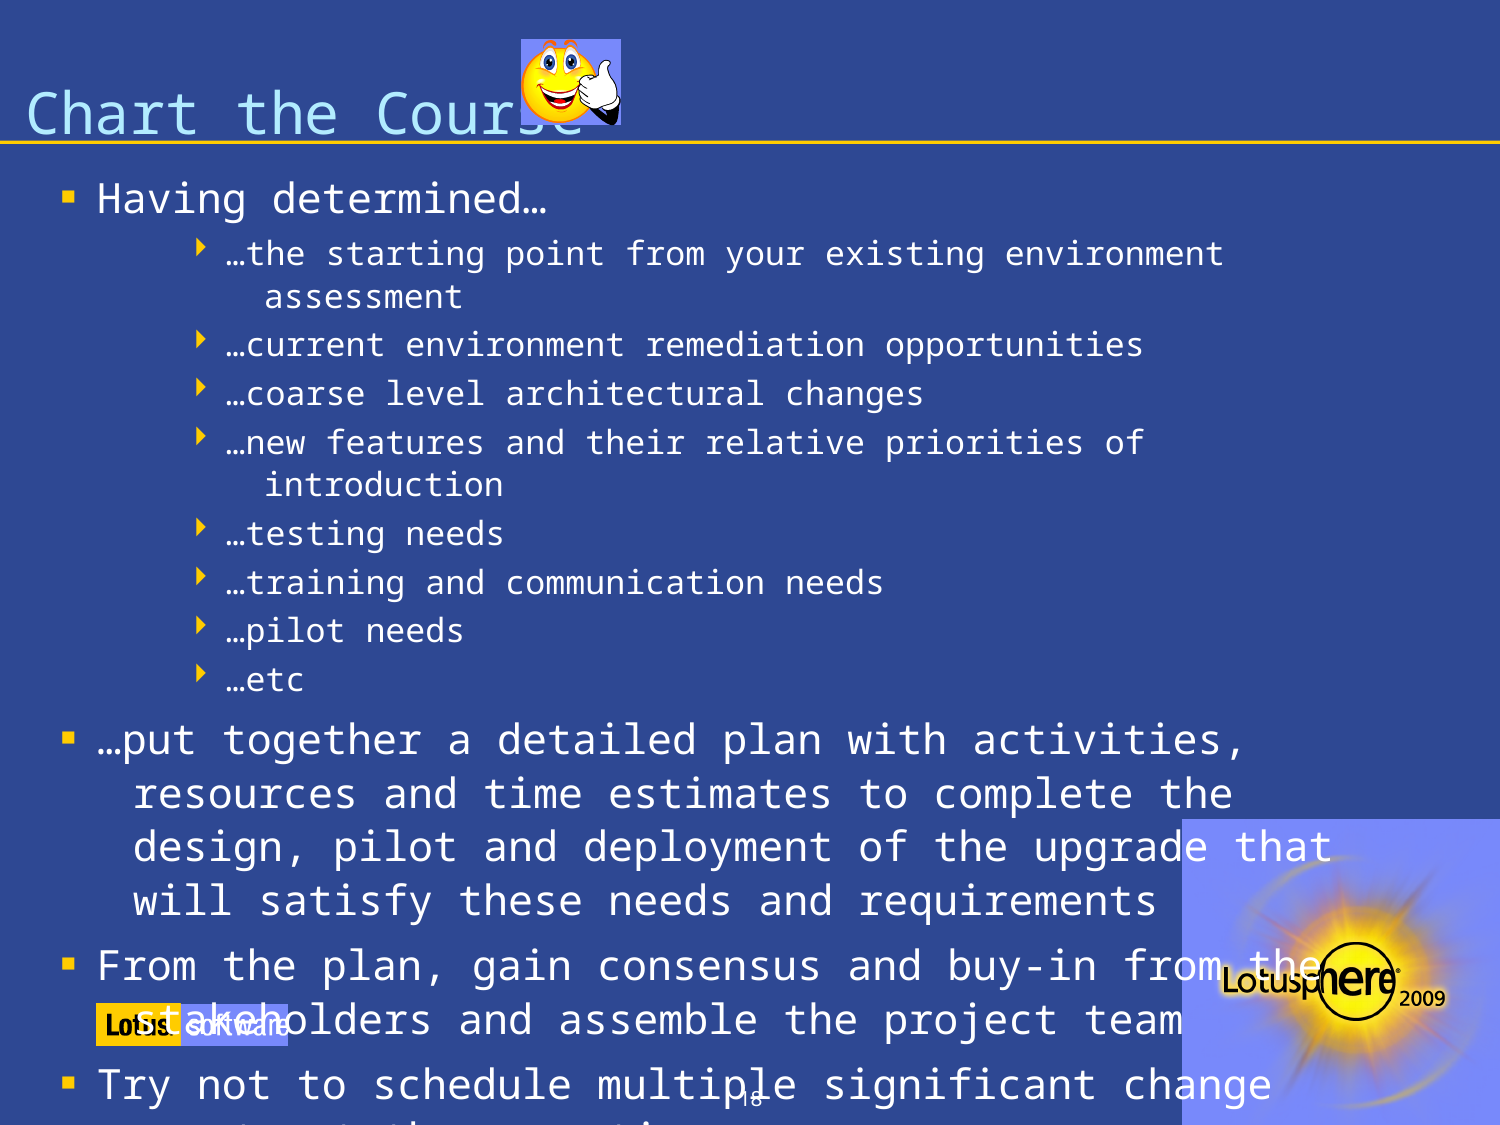

# Chart the Course
Having determined…
…the starting point from your existing environment assessment
…current environment remediation opportunities
…coarse level architectural changes
…new features and their relative priorities of introduction
…testing needs
…training and communication needs
…pilot needs
…etc
…put together a detailed plan with activities, resources and time estimates to complete the design, pilot and deployment of the upgrade that will satisfy these needs and requirements
From the plan, gain consensus and buy-in from the stakeholders and assemble the project team
Try not to schedule multiple significant change events at the same time
18